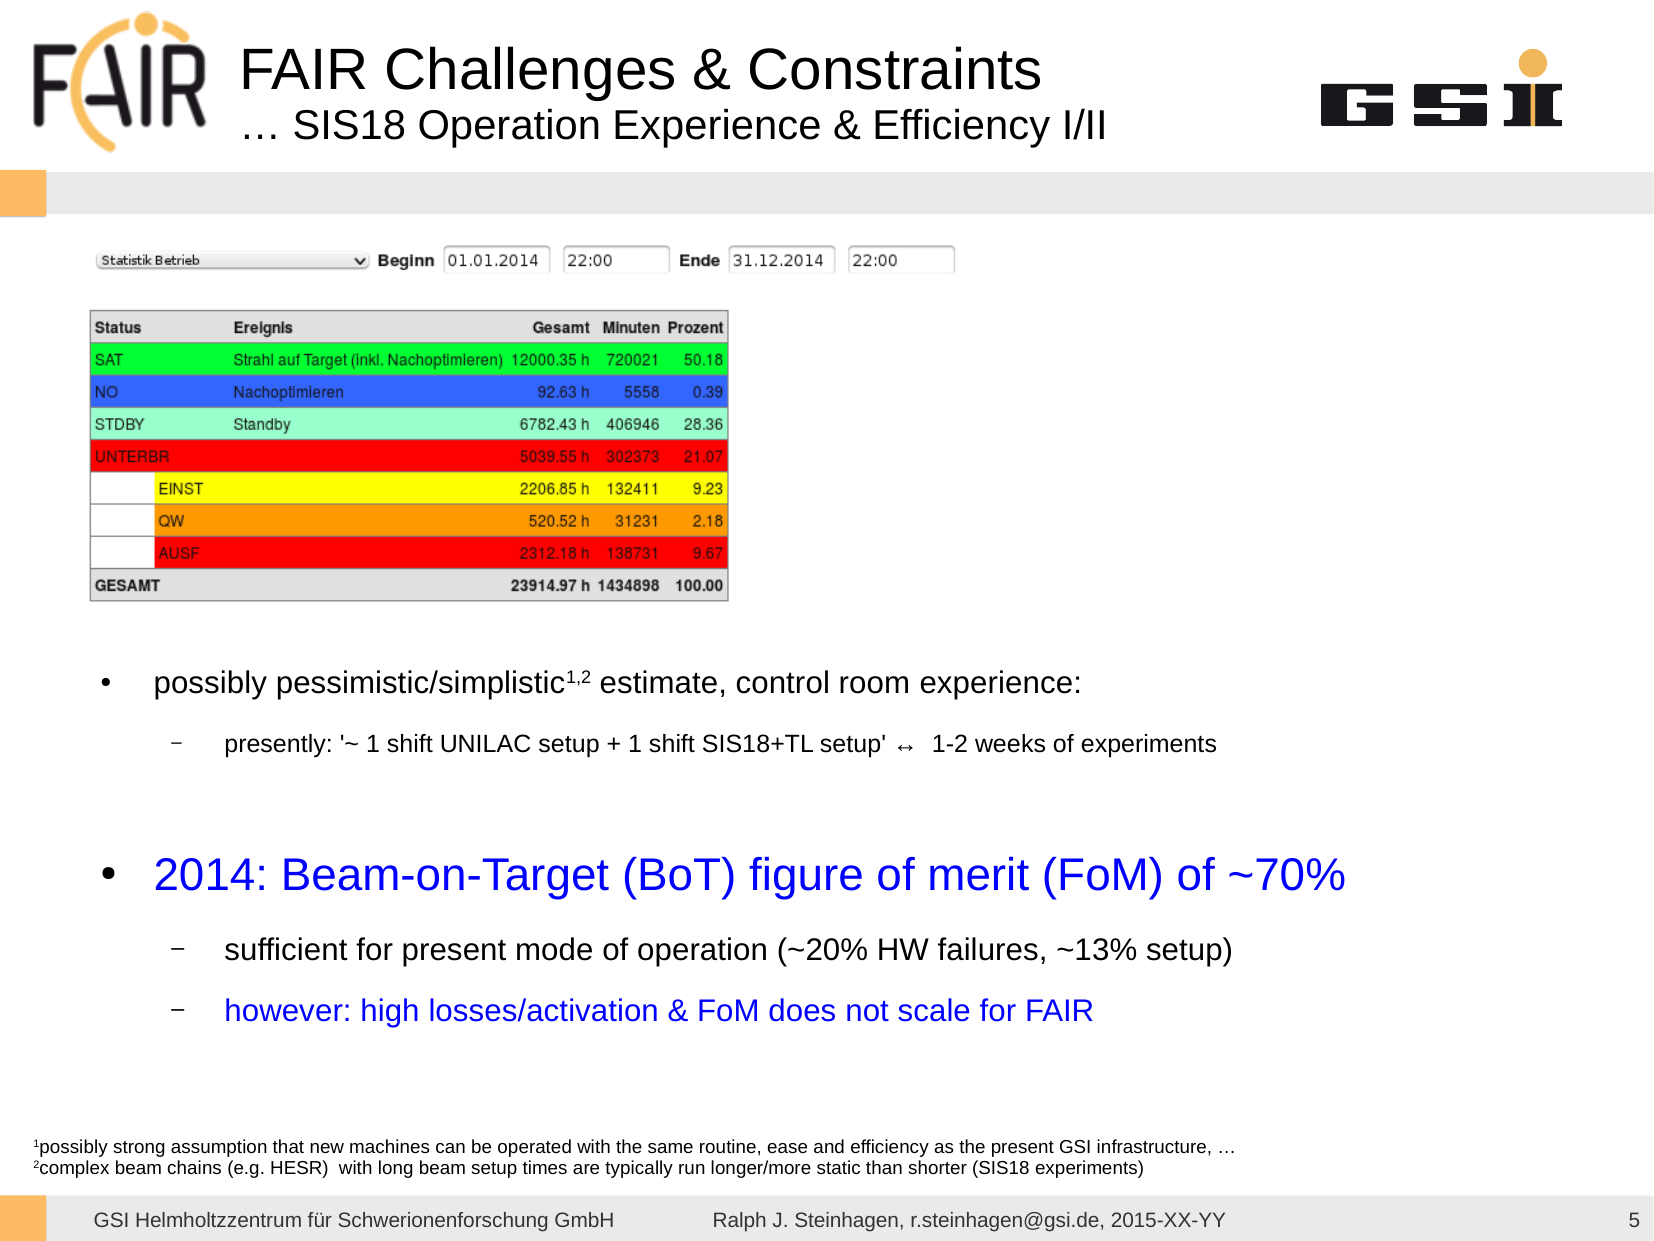

# FAIR Challenges & Constraints … SIS18 Operation Experience & Efficiency I/II
possibly pessimistic/simplistic1,2 estimate, control room experience:
presently: '~ 1 shift UNILAC setup + 1 shift SIS18+TL setup' ↔ 1-2 weeks of experiments
2014: Beam-on-Target (BoT) figure of merit (FoM) of ~70%
sufficient for present mode of operation (~20% HW failures, ~13% setup)
however: high losses/activation & FoM does not scale for FAIR
1possibly strong assumption that new machines can be operated with the same routine, ease and efficiency as the present GSI infrastructure, …	2complex beam chains (e.g. HESR) with long beam setup times are typically run longer/more static than shorter (SIS18 experiments)